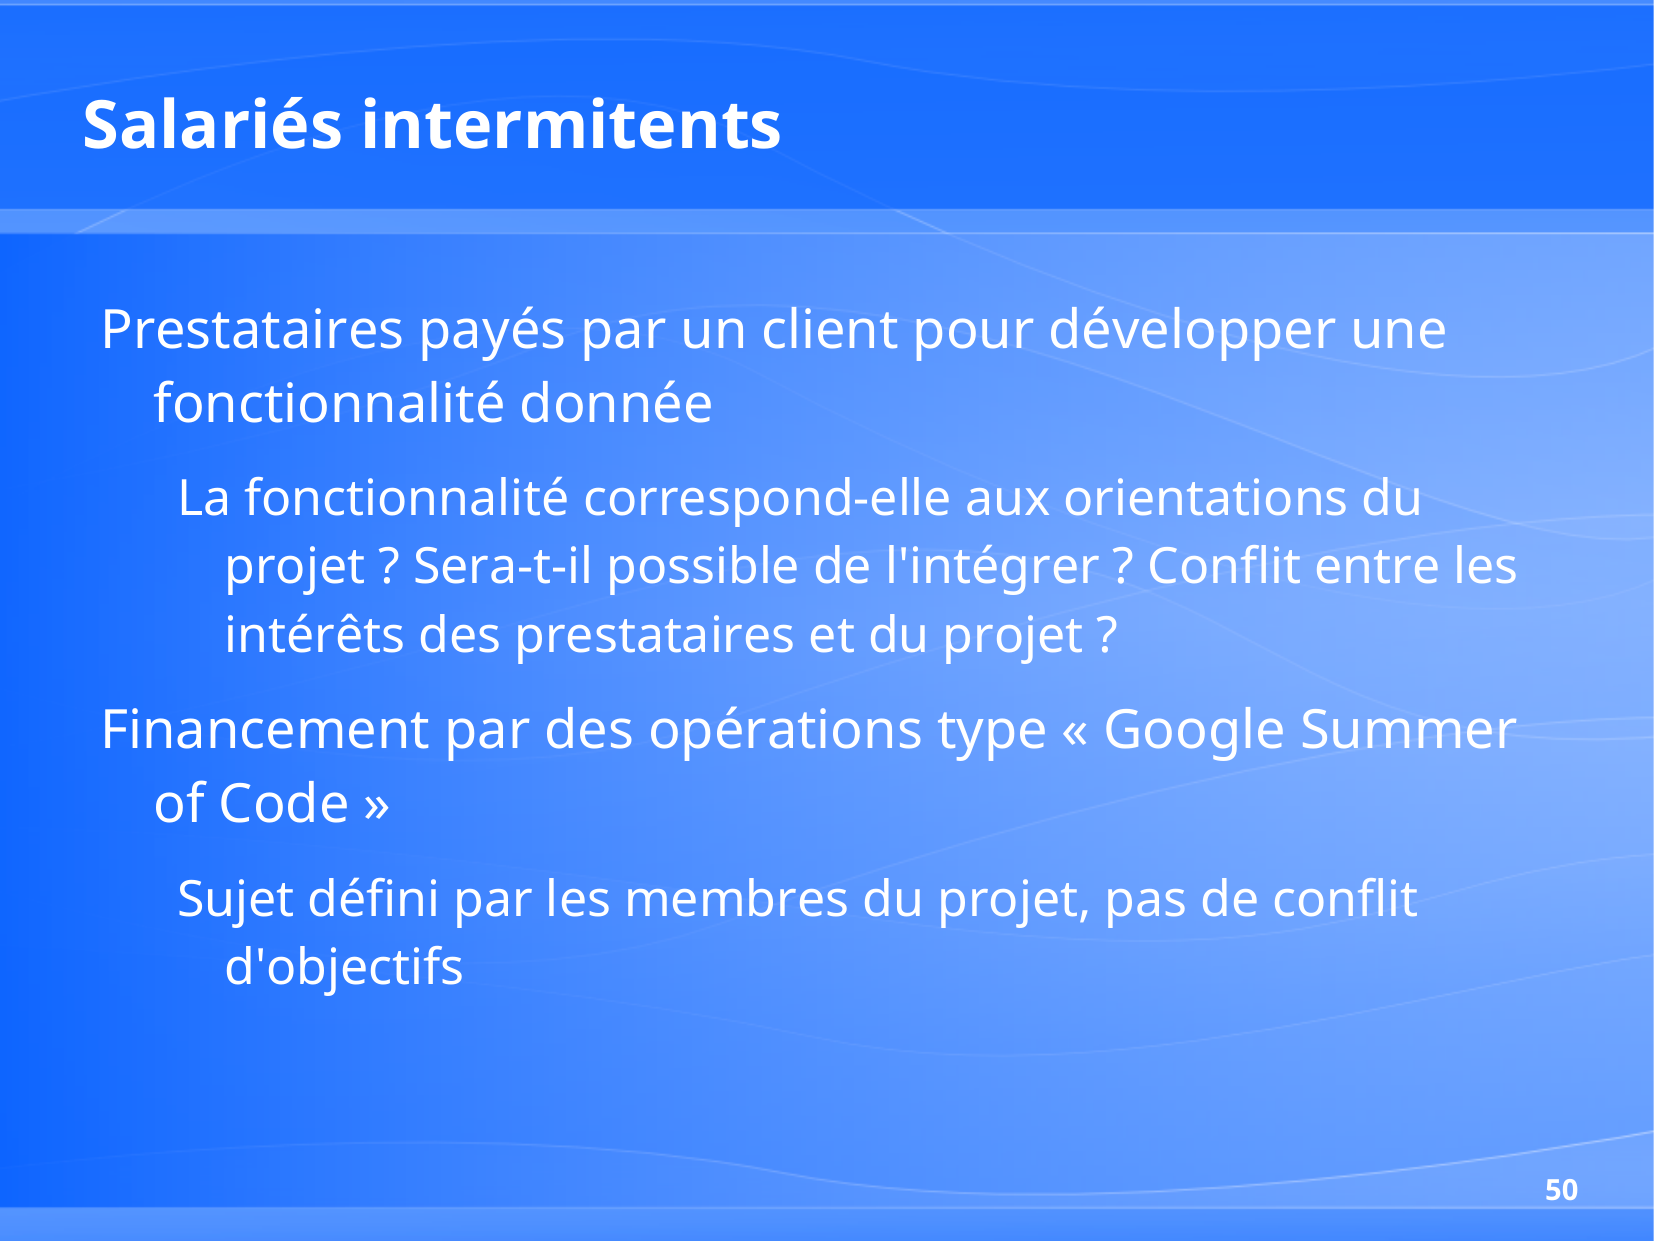

# Salariés intermitents
Prestataires payés par un client pour développer une fonctionnalité donnée
La fonctionnalité correspond-elle aux orientations du projet ? Sera-t-il possible de l'intégrer ? Conflit entre les intérêts des prestataires et du projet ?
Financement par des opérations type « Google Summer of Code »
Sujet défini par les membres du projet, pas de conflit d'objectifs
50